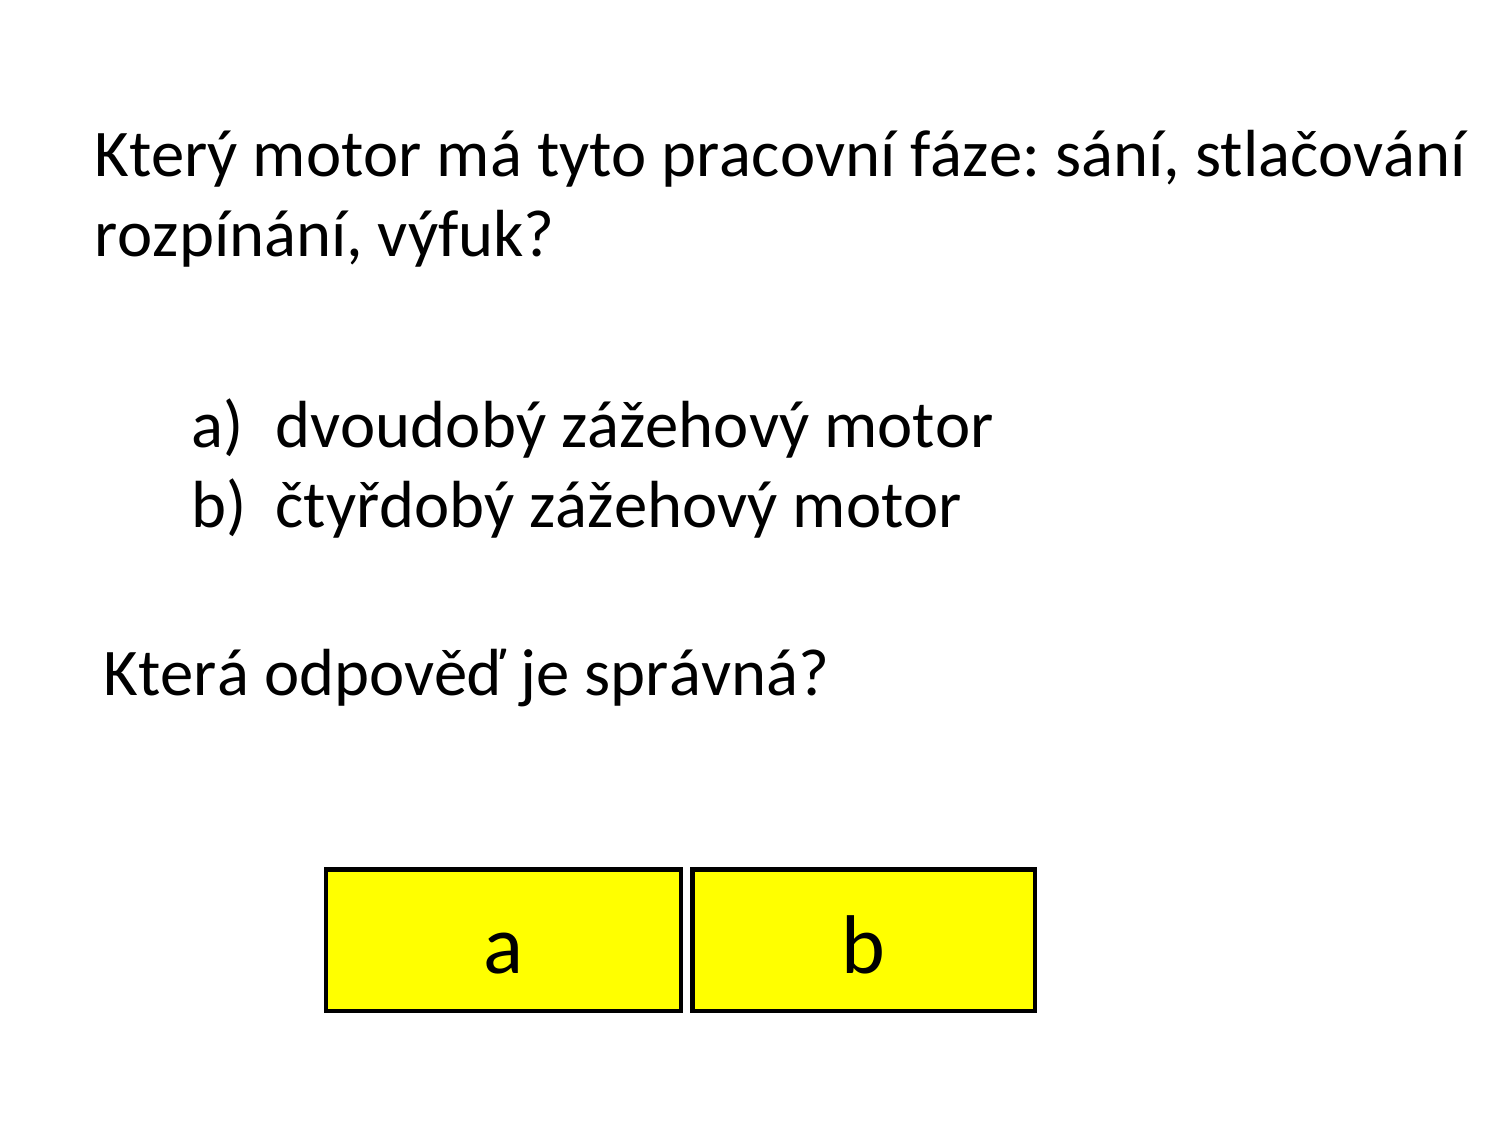

Který motor má tyto pracovní fáze: sání, stlačování
rozpínání, výfuk?
dvoudobý zážehový motor
čtyřdobý zážehový motor
Která odpověď je správná?
a
b